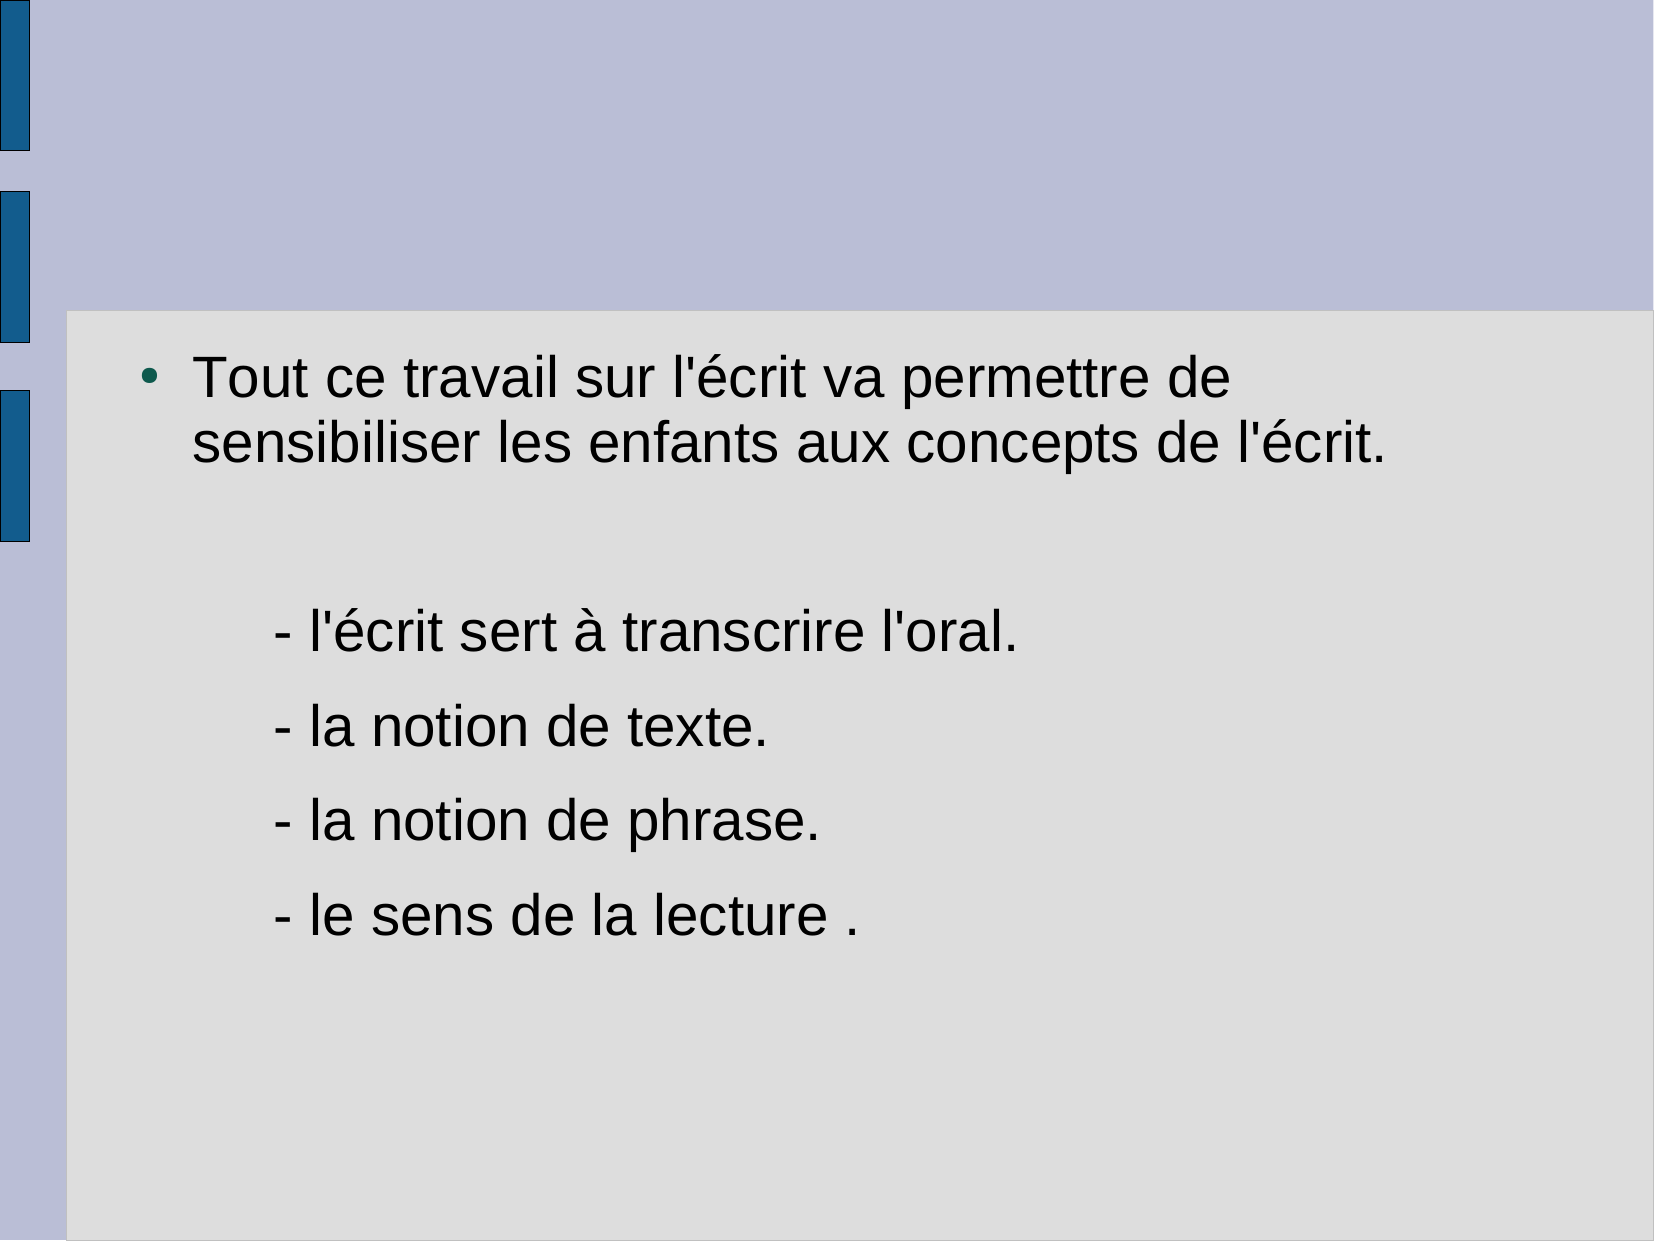

#
Tout ce travail sur l'écrit va permettre de sensibiliser les enfants aux concepts de l'écrit.
 - l'écrit sert à transcrire l'oral.
 - la notion de texte.
 - la notion de phrase.
 - le sens de la lecture .